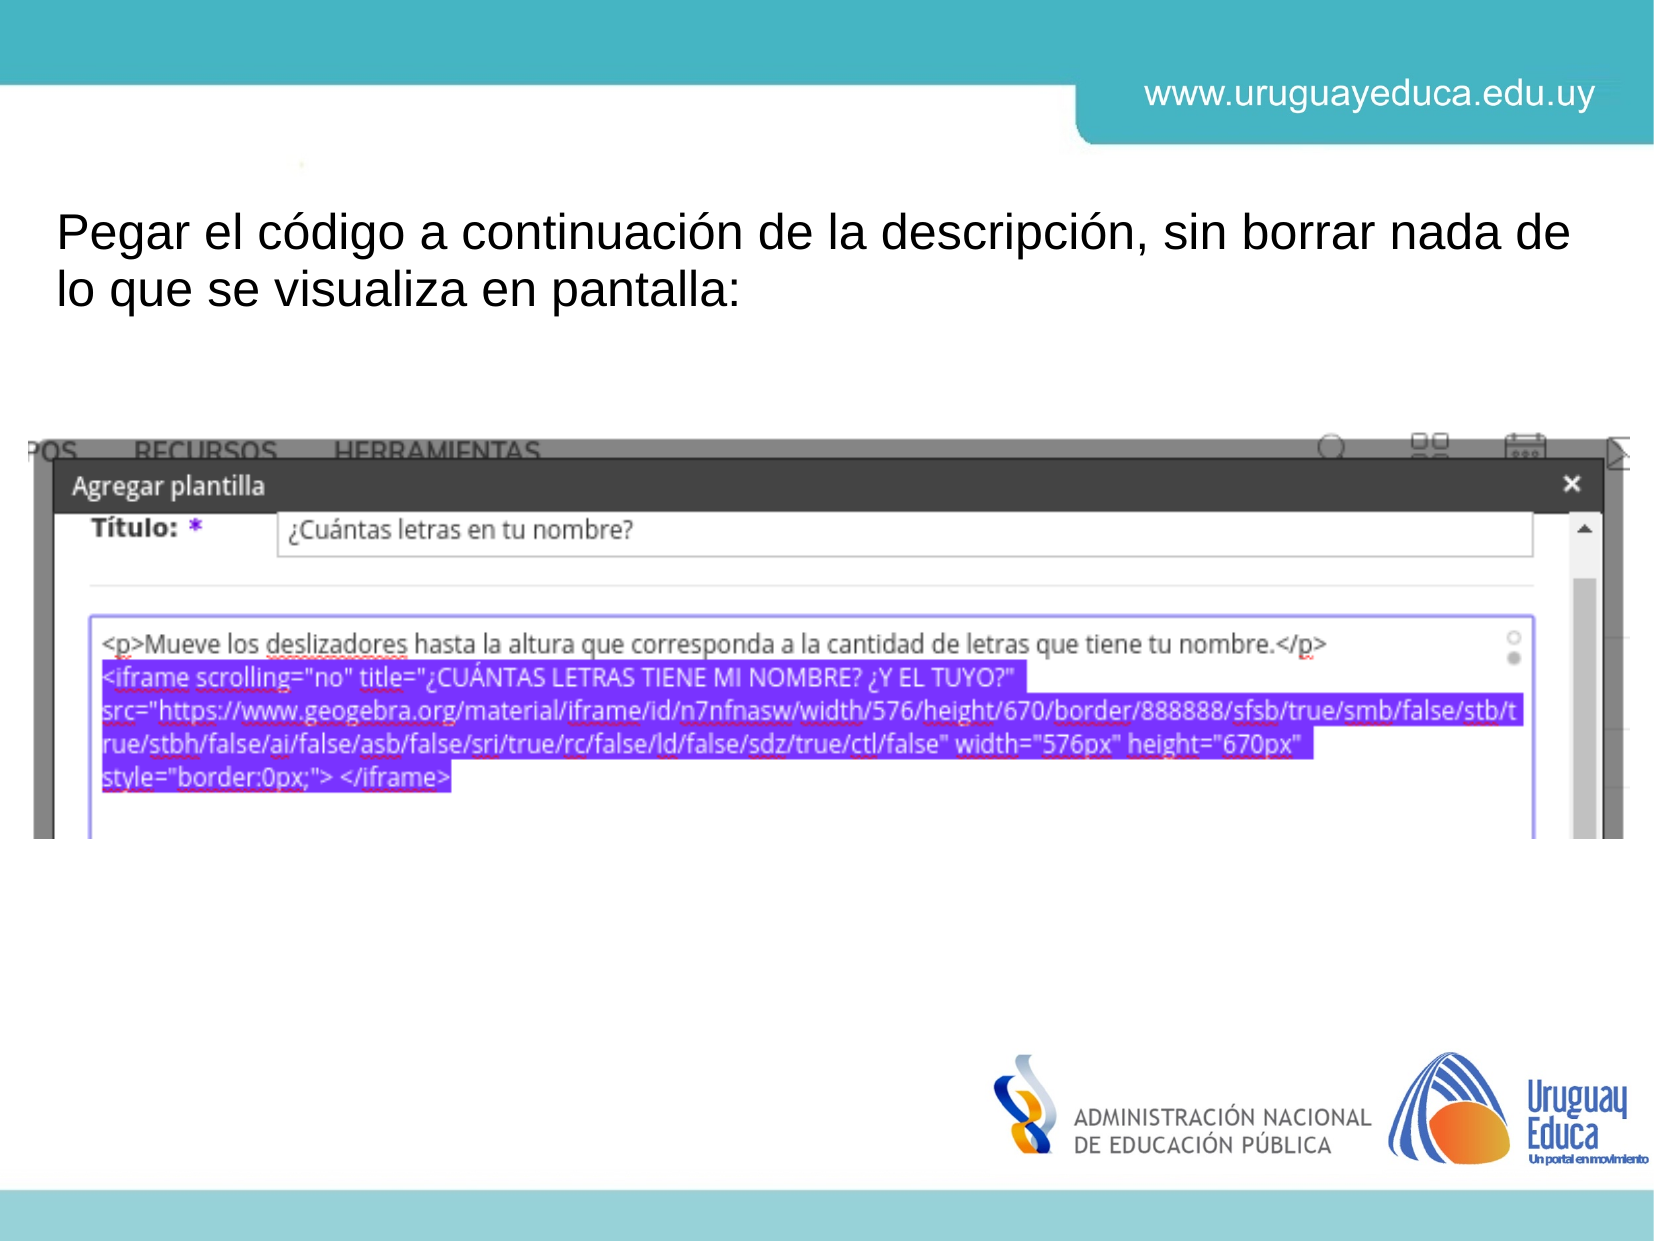

# Pegar el código a continuación de la descripción, sin borrar nada de lo que se visualiza en pantalla: